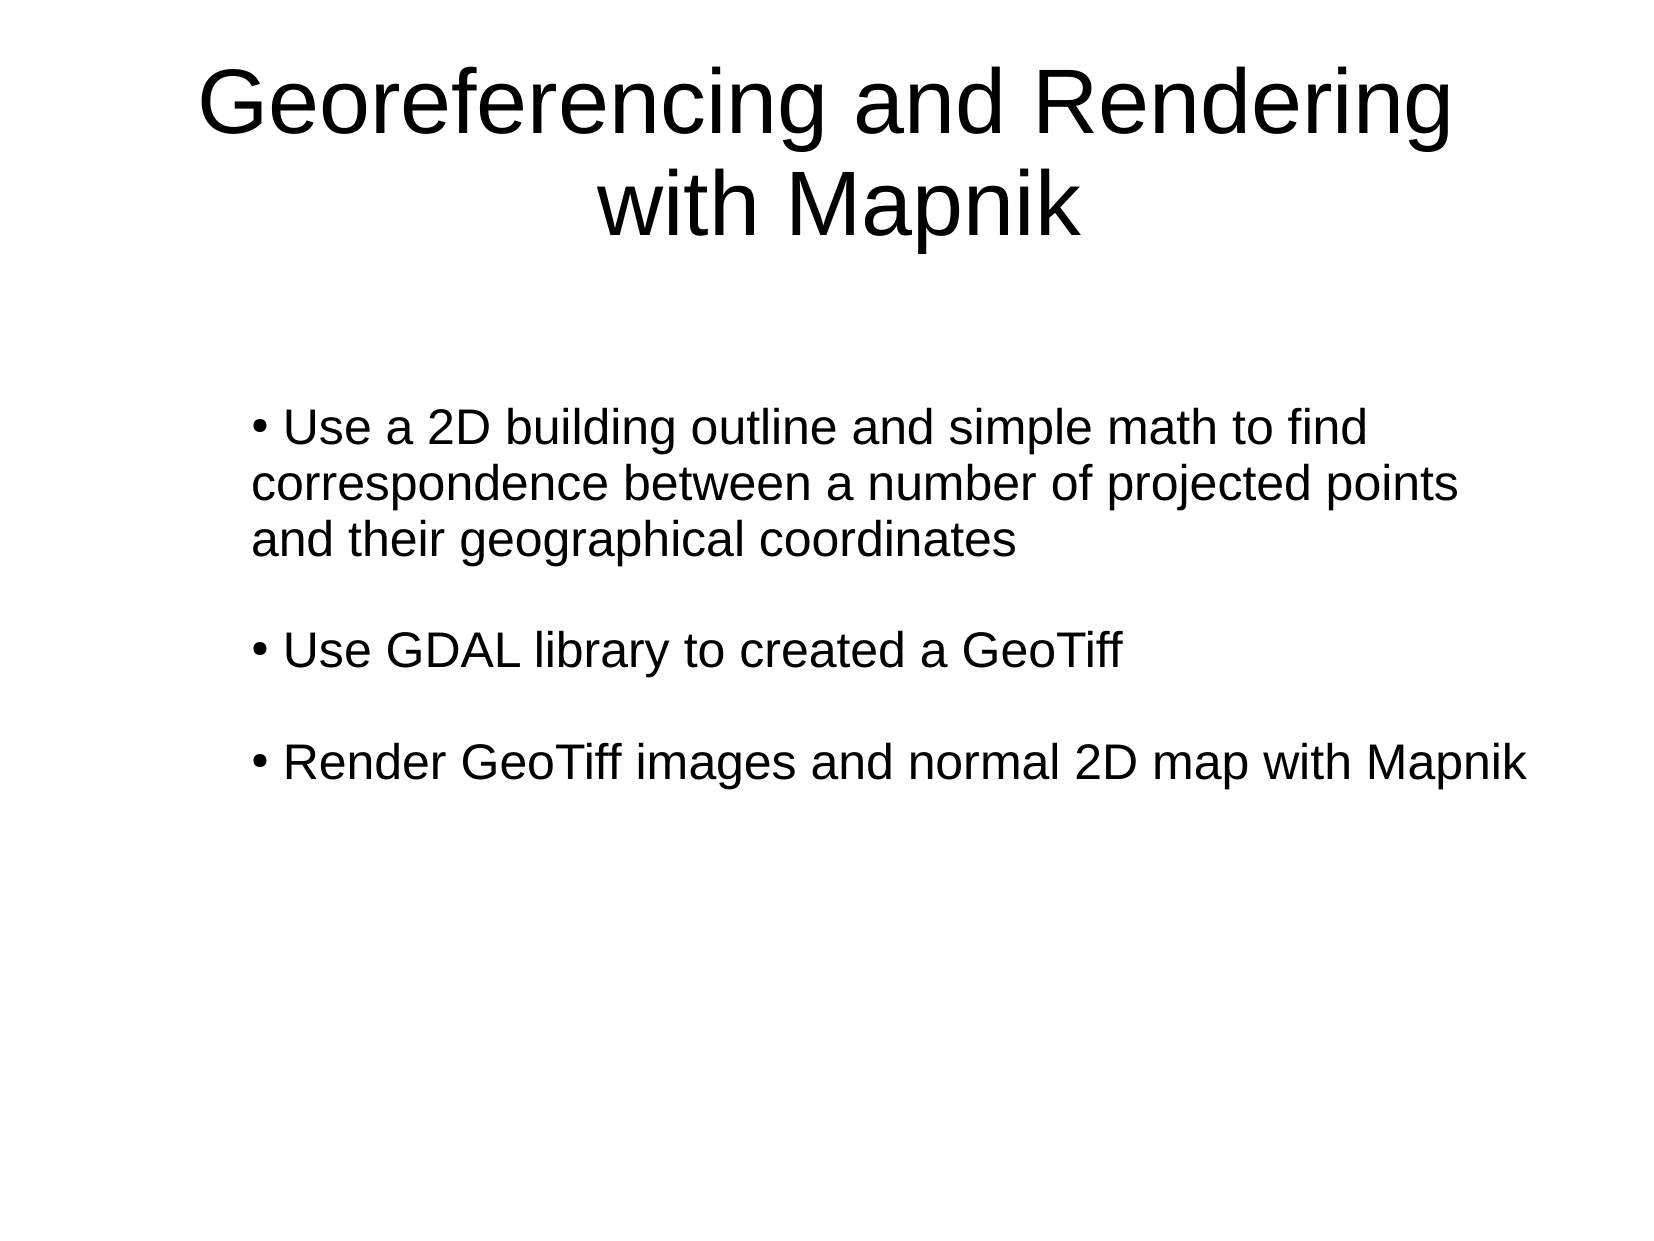

# Georeferencing and Rendering with Mapnik
 Use a 2D building outline and simple math to find correspondence between a number of projected points and their geographical coordinates
 Use GDAL library to created a GeoTiff
 Render GeoTiff images and normal 2D map with Mapnik